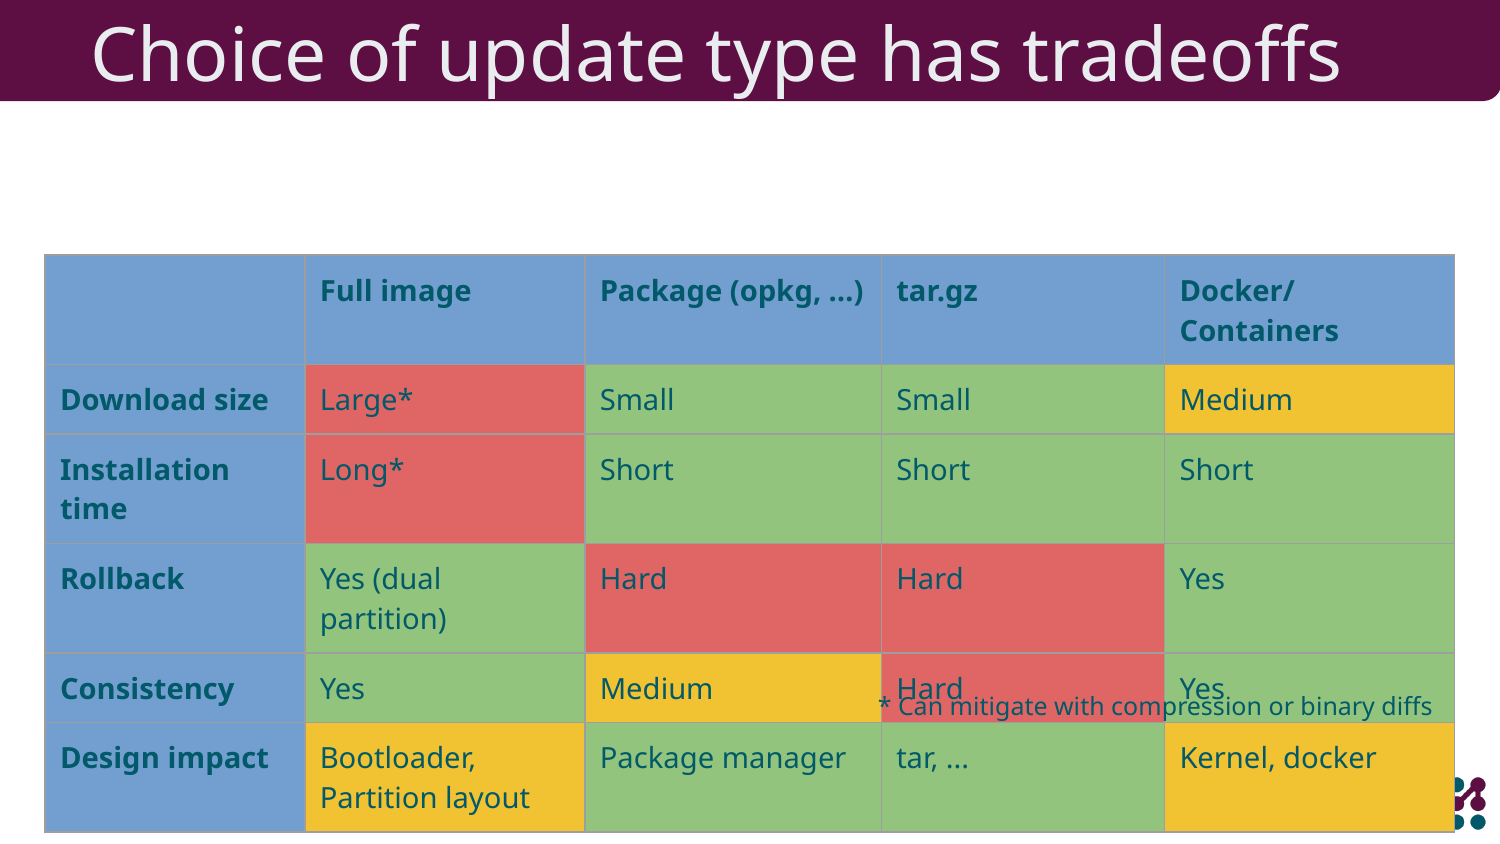

# Choice of update type has tradeoffs
| | Full image | Package (opkg, …) | tar.gz | Docker/Containers |
| --- | --- | --- | --- | --- |
| Download size | Large\* | Small | Small | Medium |
| Installation time | Long\* | Short | Short | Short |
| Rollback | Yes (dual partition) | Hard | Hard | Yes |
| Consistency | Yes | Medium | Hard | Yes |
| Design impact | Bootloader, Partition layout | Package manager | tar, ... | Kernel, docker |
* Can mitigate with compression or binary diffs